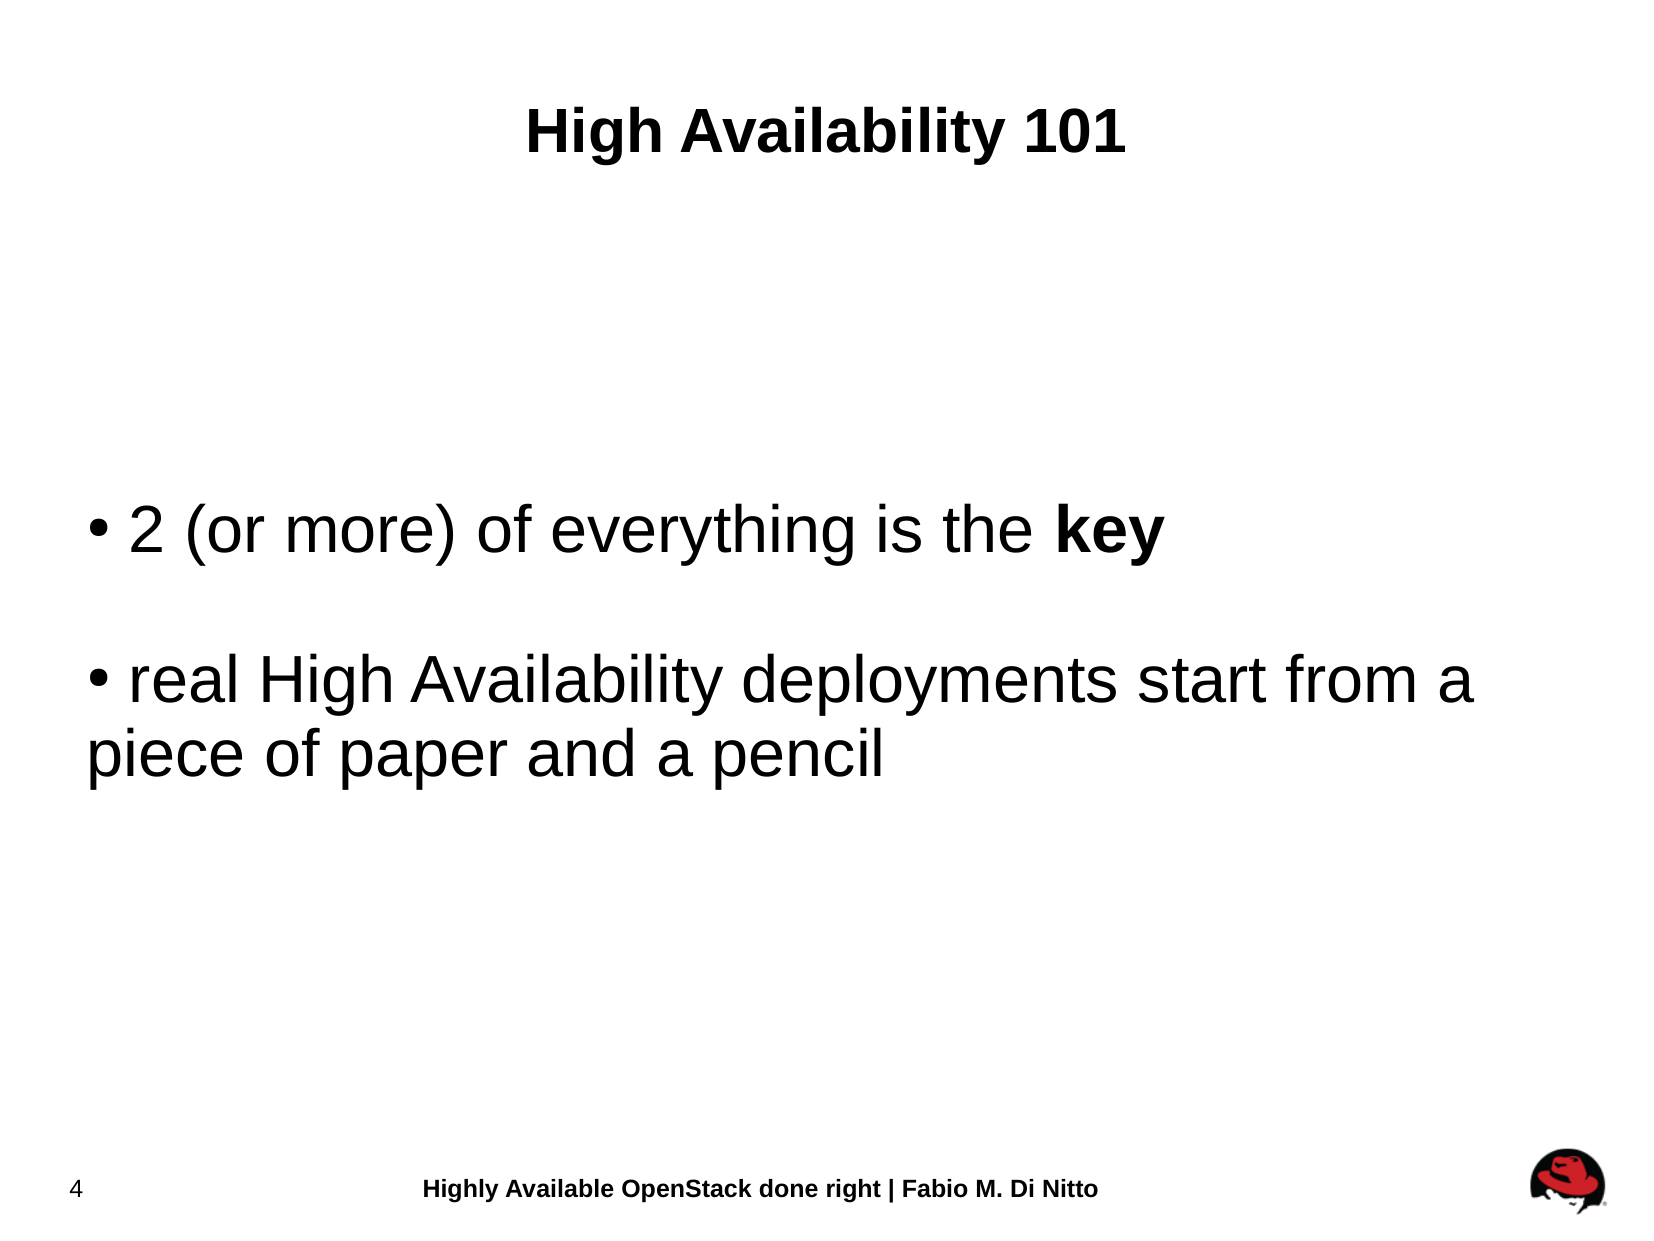

# High Availability 101
 2 (or more) of everything is the key
 real High Availability deployments start from a piece of paper and a pencil